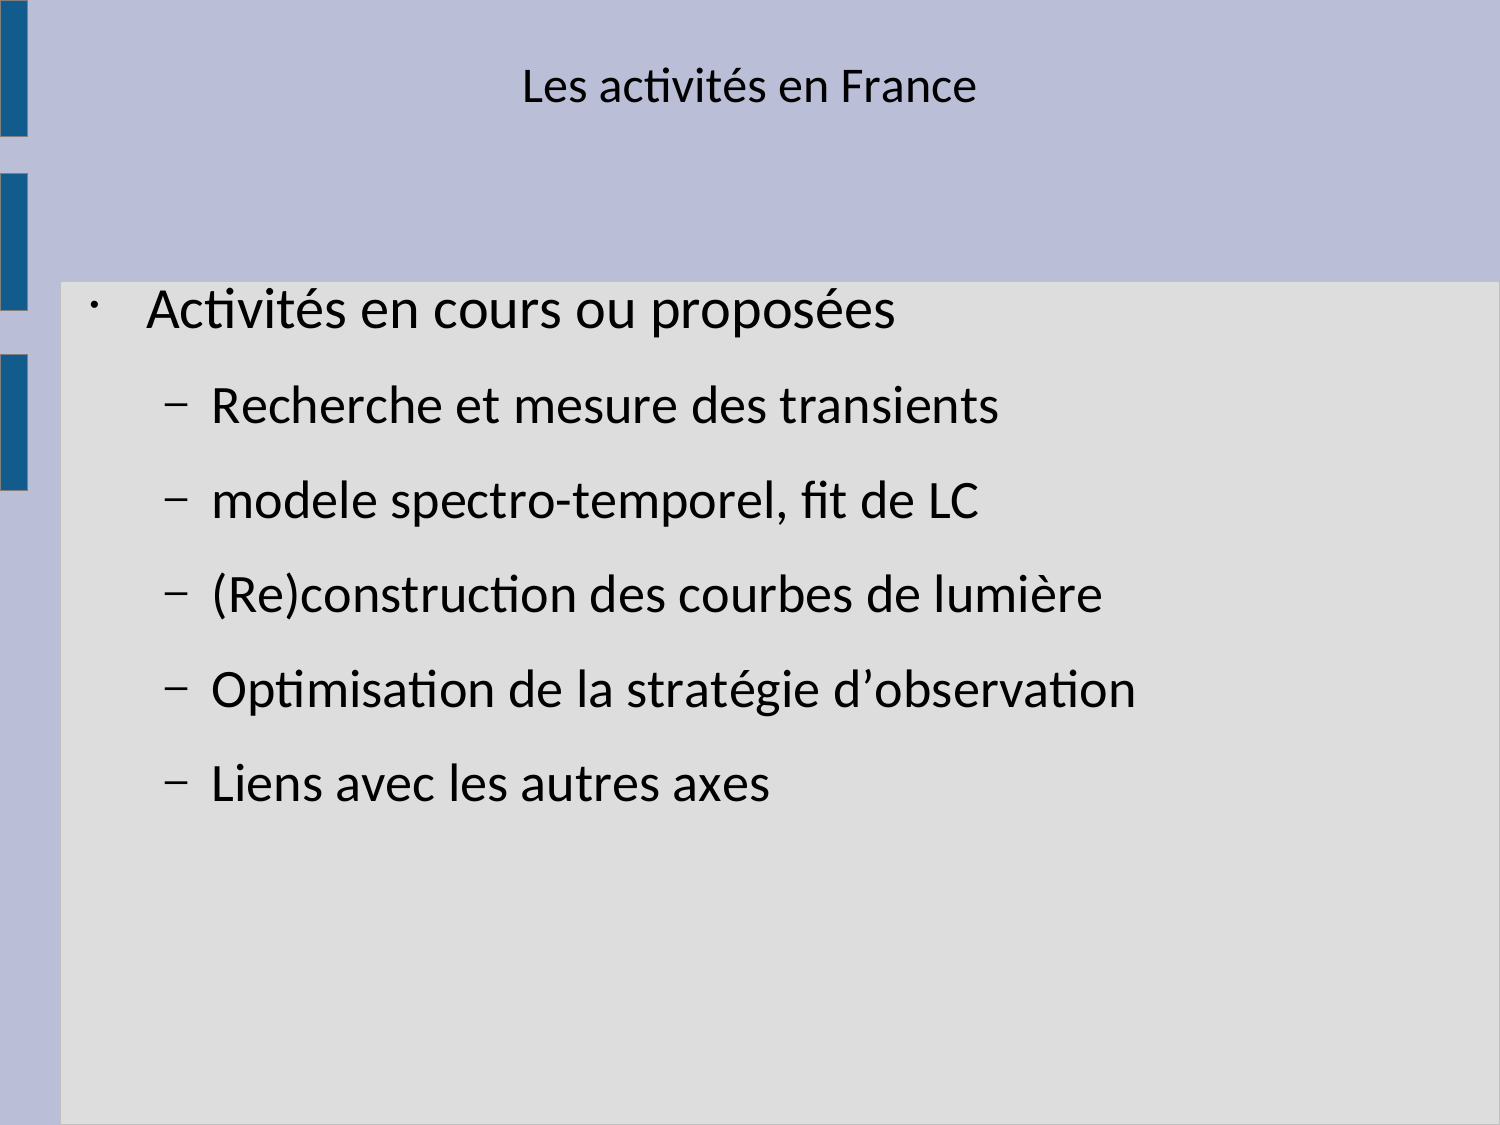

# Les activités en France
Activités en cours ou proposées
Recherche et mesure des transients
modele spectro-temporel, fit de LC
(Re)construction des courbes de lumière
Optimisation de la stratégie d’observation
Liens avec les autres axes